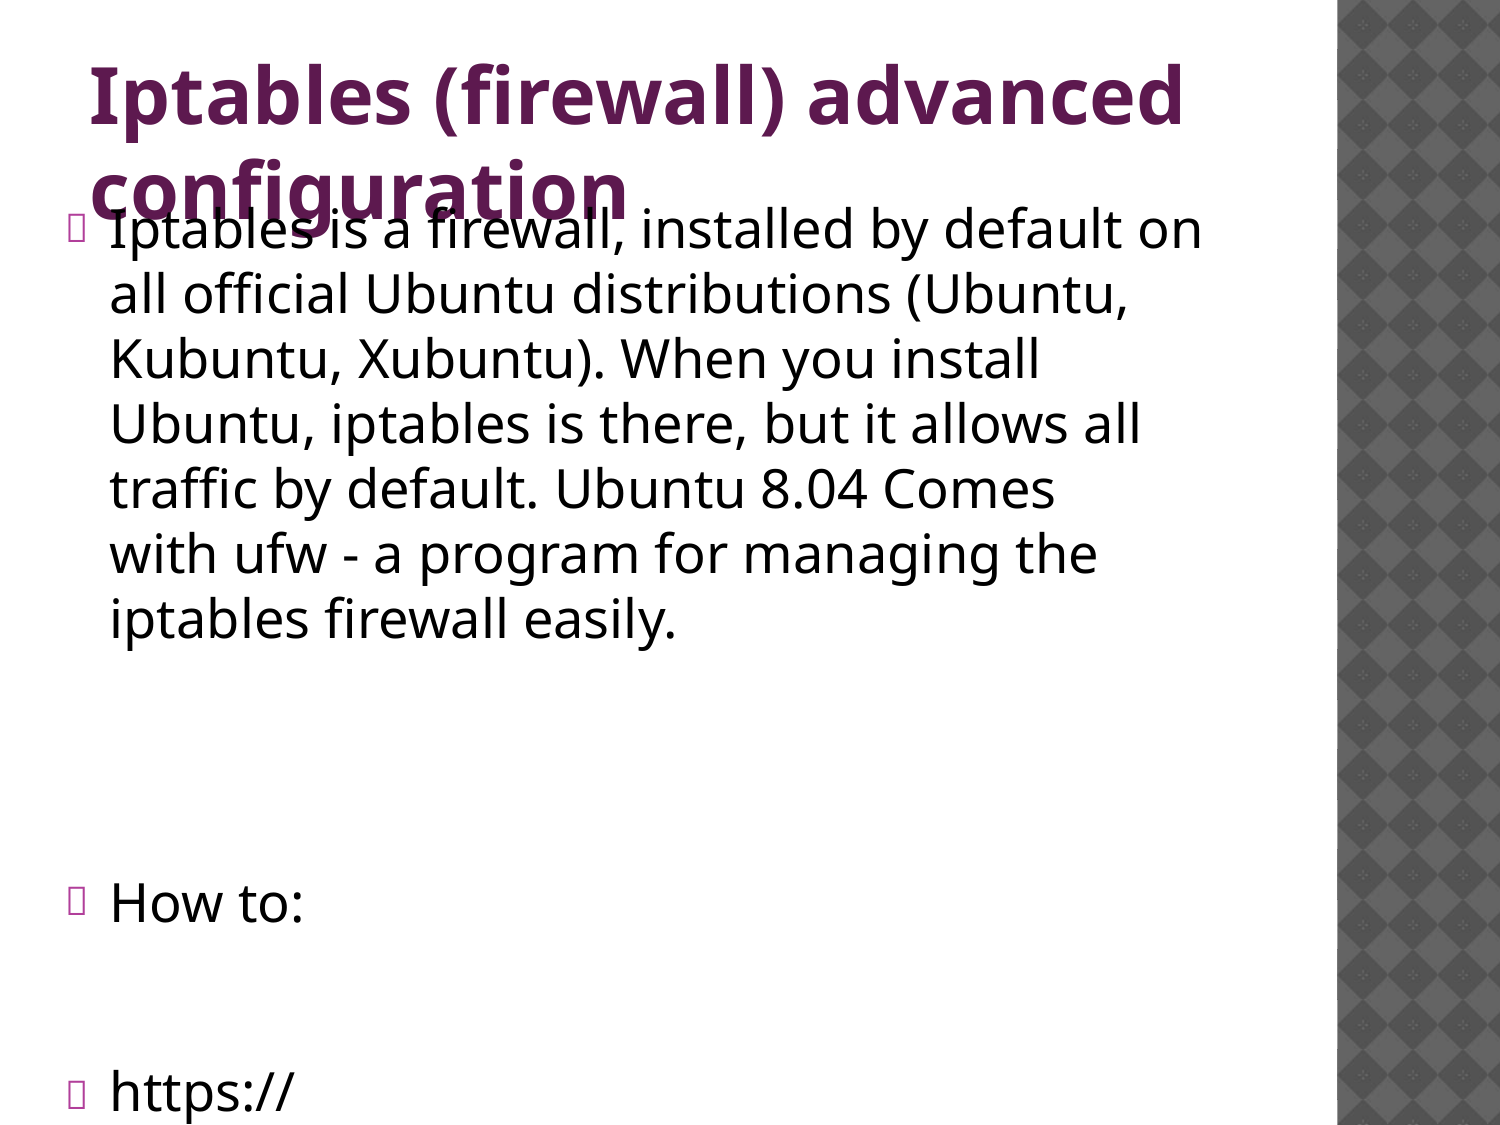

# Iptables (firewall) advanced configuration
Iptables is a firewall, installed by default on all official Ubuntu distributions (Ubuntu, Kubuntu, Xubuntu). When you install Ubuntu, iptables is there, but it allows all traffic by default. Ubuntu 8.04 Comes with ufw - a program for managing the iptables firewall easily.
How to:
https://help.ubuntu.com/community/IptablesHowTo
-Basic iptables howto
-Basic Commands
-Basic Iptables Options
-Allowing Established Sessions
-Allowing Incoming Traffic on Specific Ports
-Blocking Traffic
-Editing iptables
-Logging
-Saving iptables
-Configuration on startup
-Solution #1 - /etc/network/interfaces
-Solution #2 /etc/network/if-pre-up.d and ../if-post-down.d
-Solution #3 iptables-persistent
-Configuration on Startup for NetworkManager
Tips
-If you manually edit iptables on a regular basis
-Using iptables-save/restore to test rules
-More detailed Logging
-Disabling the firewall